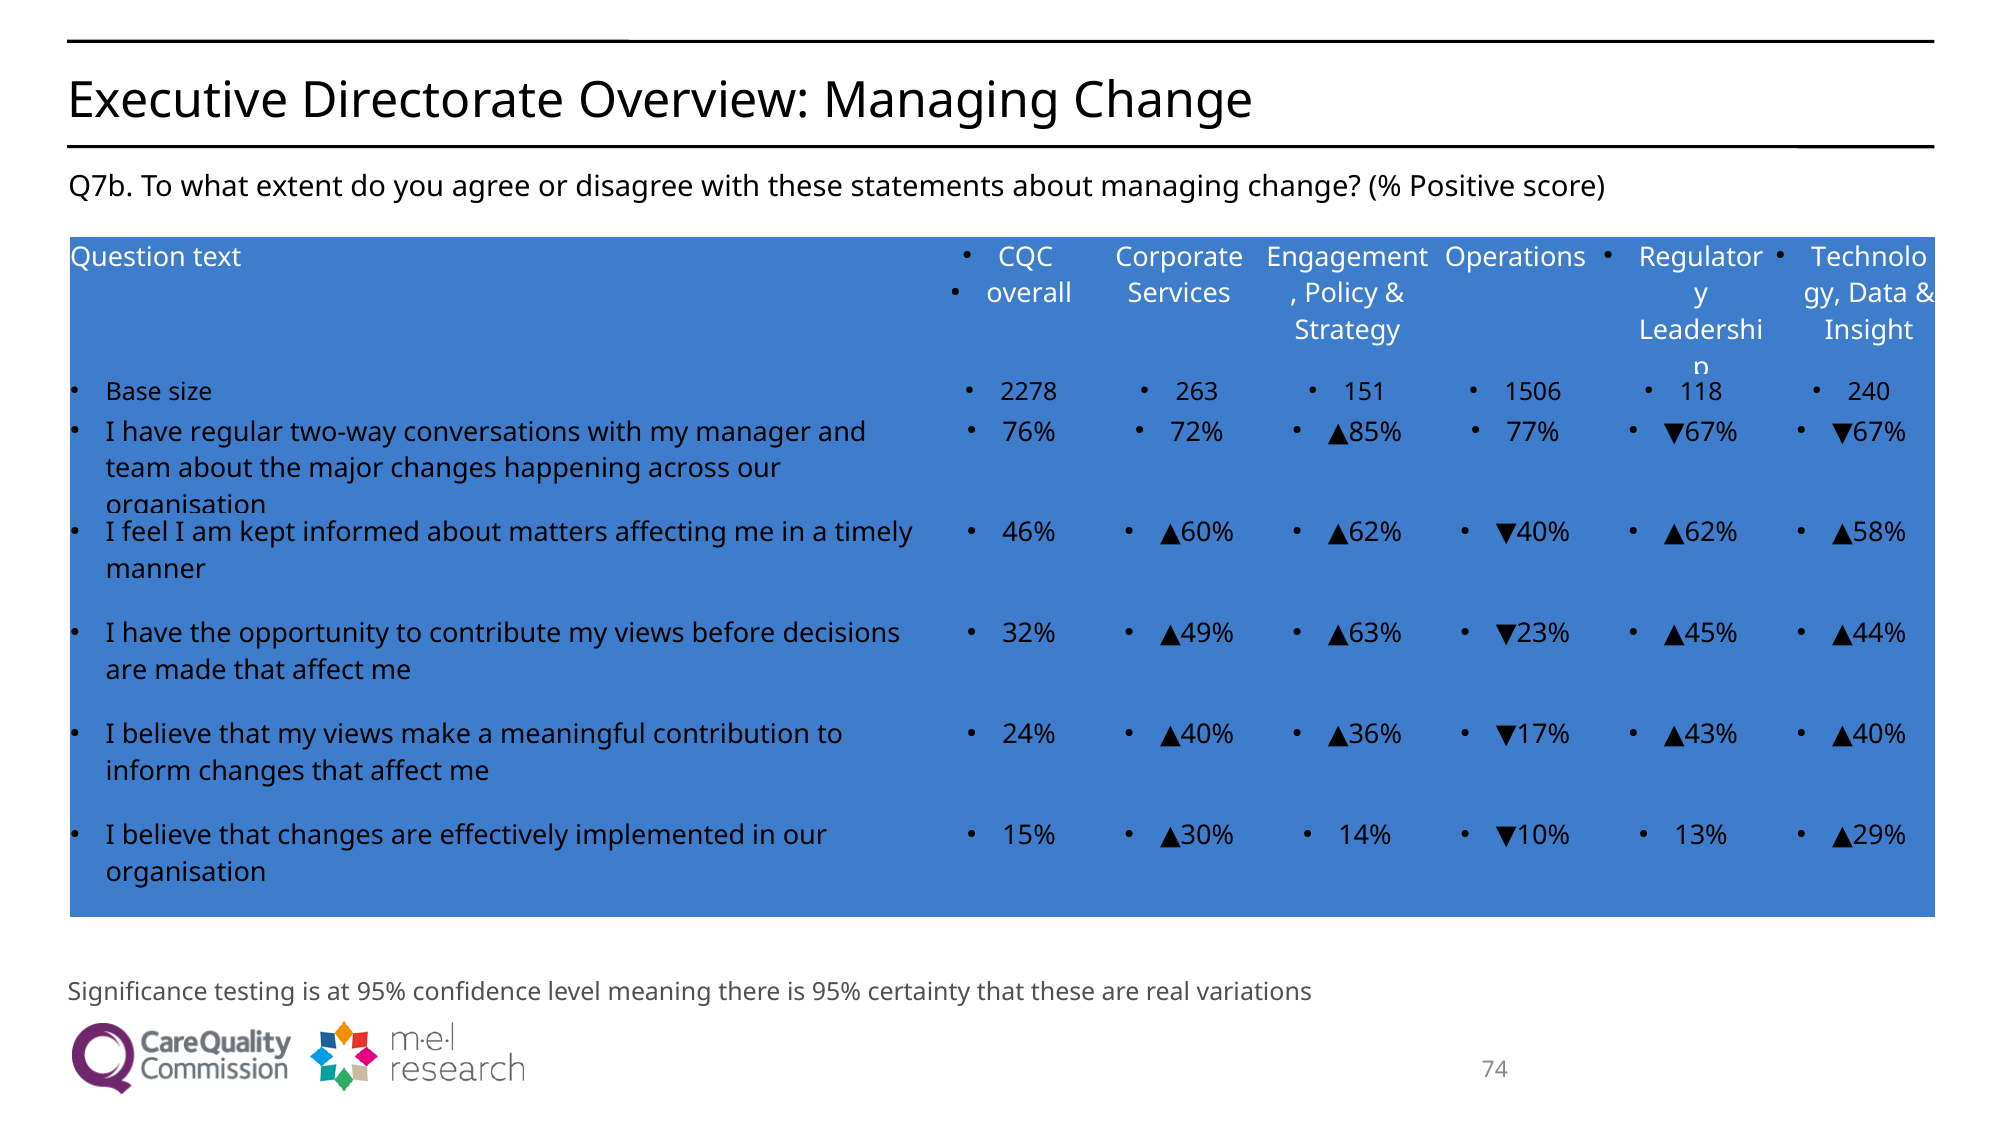

# Executive Directorate Overview: Managing Change
Q7b. To what extent do you agree or disagree with these statements about managing change? (% Positive score)
| Question text | CQC overall | Corporate Services | Engagement, Policy & Strategy | Operations | Regulatory Leadership | Technology, Data & Insight |
| --- | --- | --- | --- | --- | --- | --- |
| Base size | 2278 | 263 | 151 | 1506 | 118 | 240 |
| I have regular two-way conversations with my manager and team about the major changes happening across our organisation | 76% | 72% | ▲85% | 77% | ▼67% | ▼67% |
| I feel I am kept informed about matters affecting me in a timely manner | 46% | ▲60% | ▲62% | ▼40% | ▲62% | ▲58% |
| I have the opportunity to contribute my views before decisions are made that affect me | 32% | ▲49% | ▲63% | ▼23% | ▲45% | ▲44% |
| I believe that my views make a meaningful contribution to inform changes that affect me | 24% | ▲40% | ▲36% | ▼17% | ▲43% | ▲40% |
| I believe that changes are effectively implemented in our organisation | 15% | ▲30% | 14% | ▼10% | 13% | ▲29% |
Significance testing is at 95% confidence level meaning there is 95% certainty that these are real variations